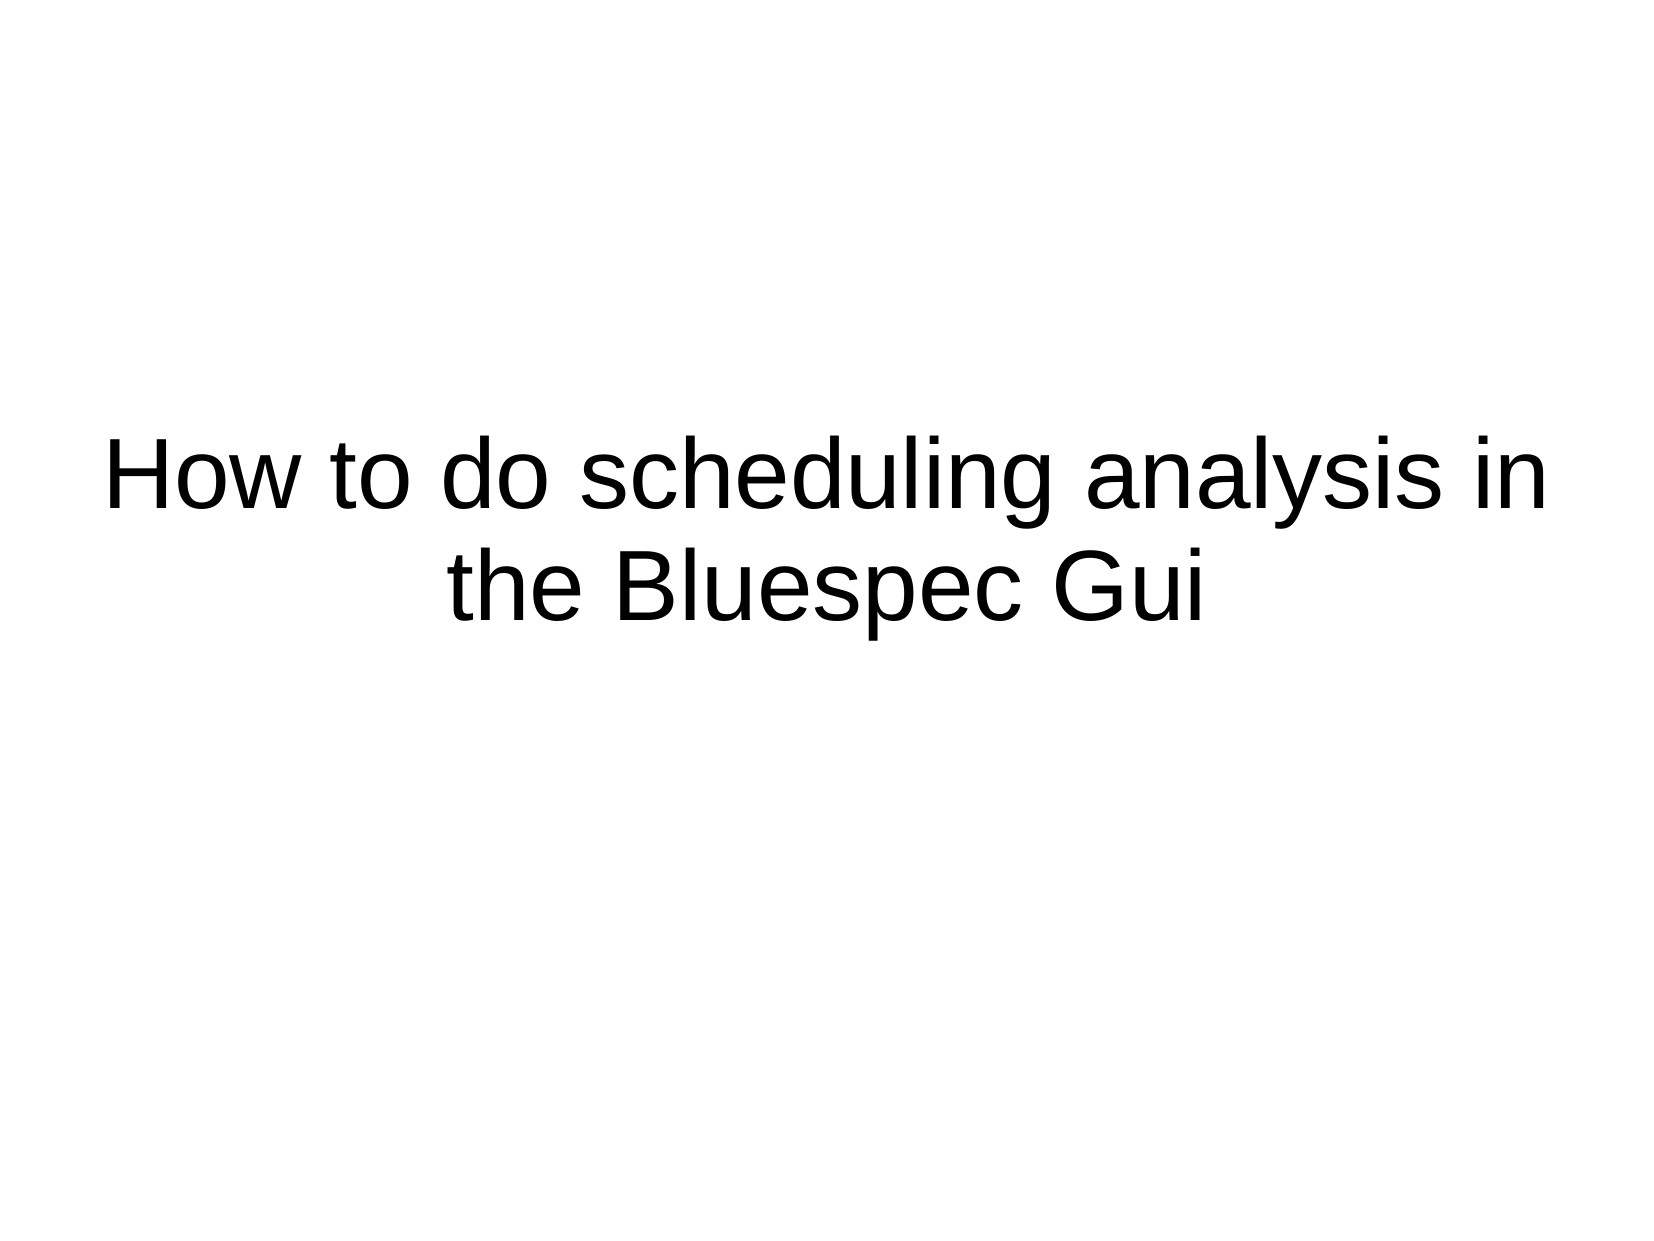

# How to do scheduling analysis in the Bluespec Gui